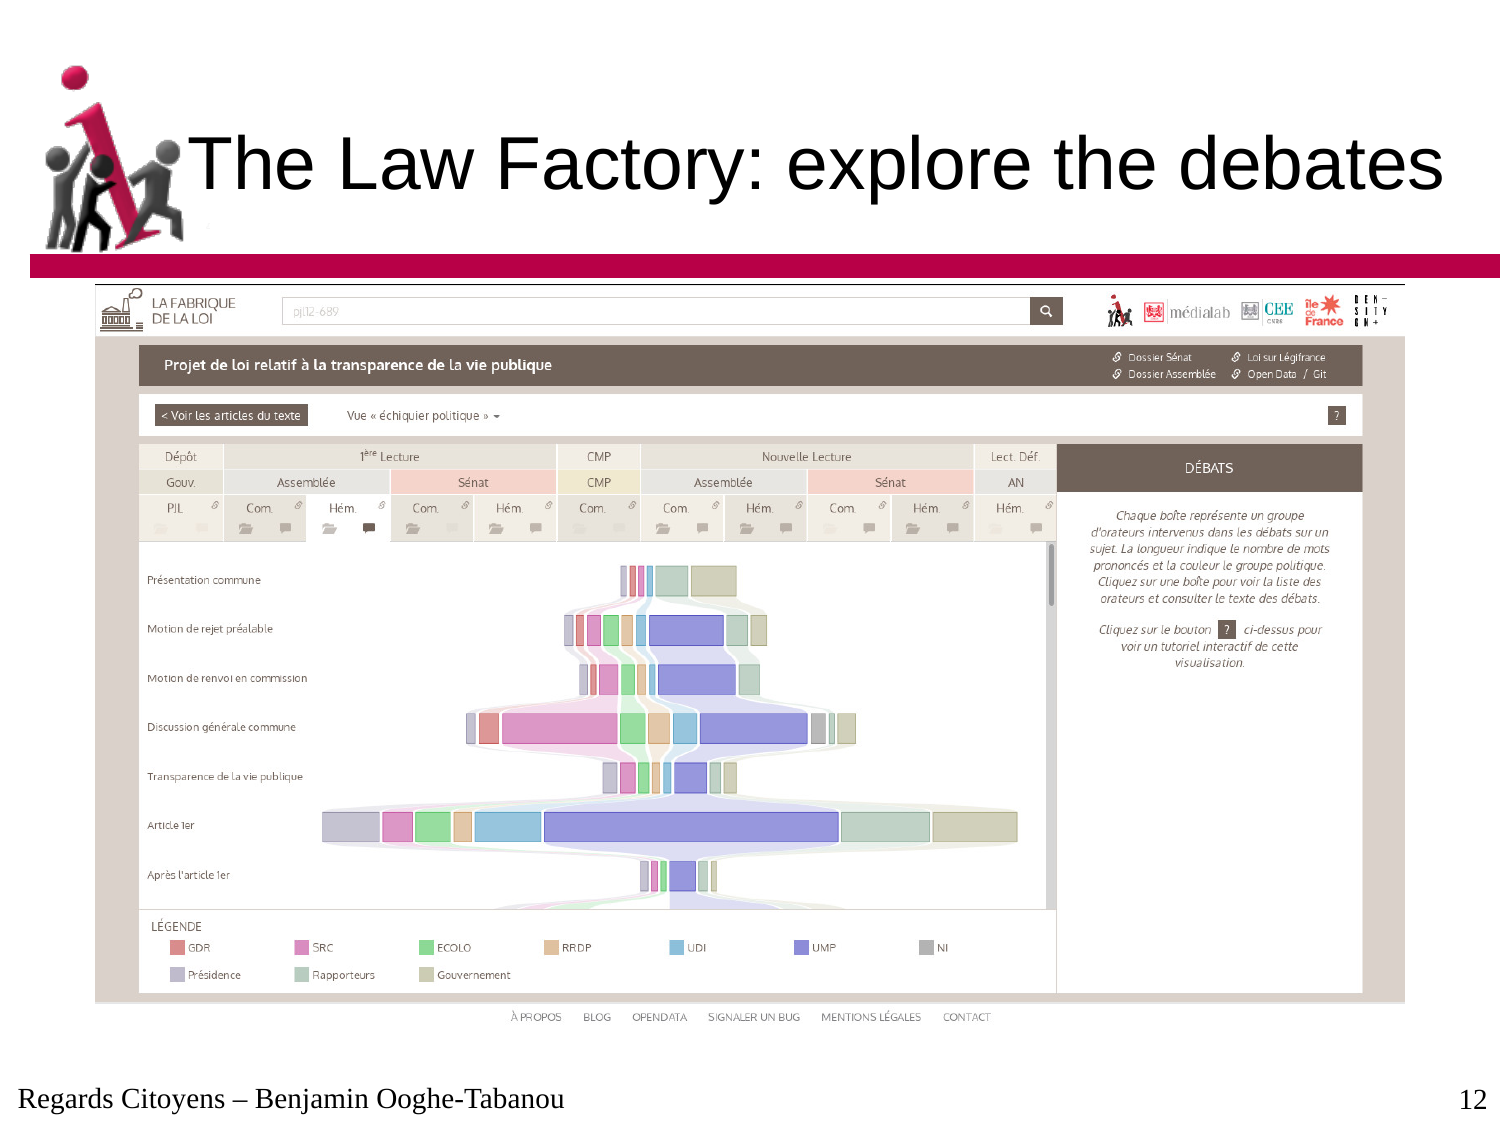

# The Law Factory: explore the debates
12